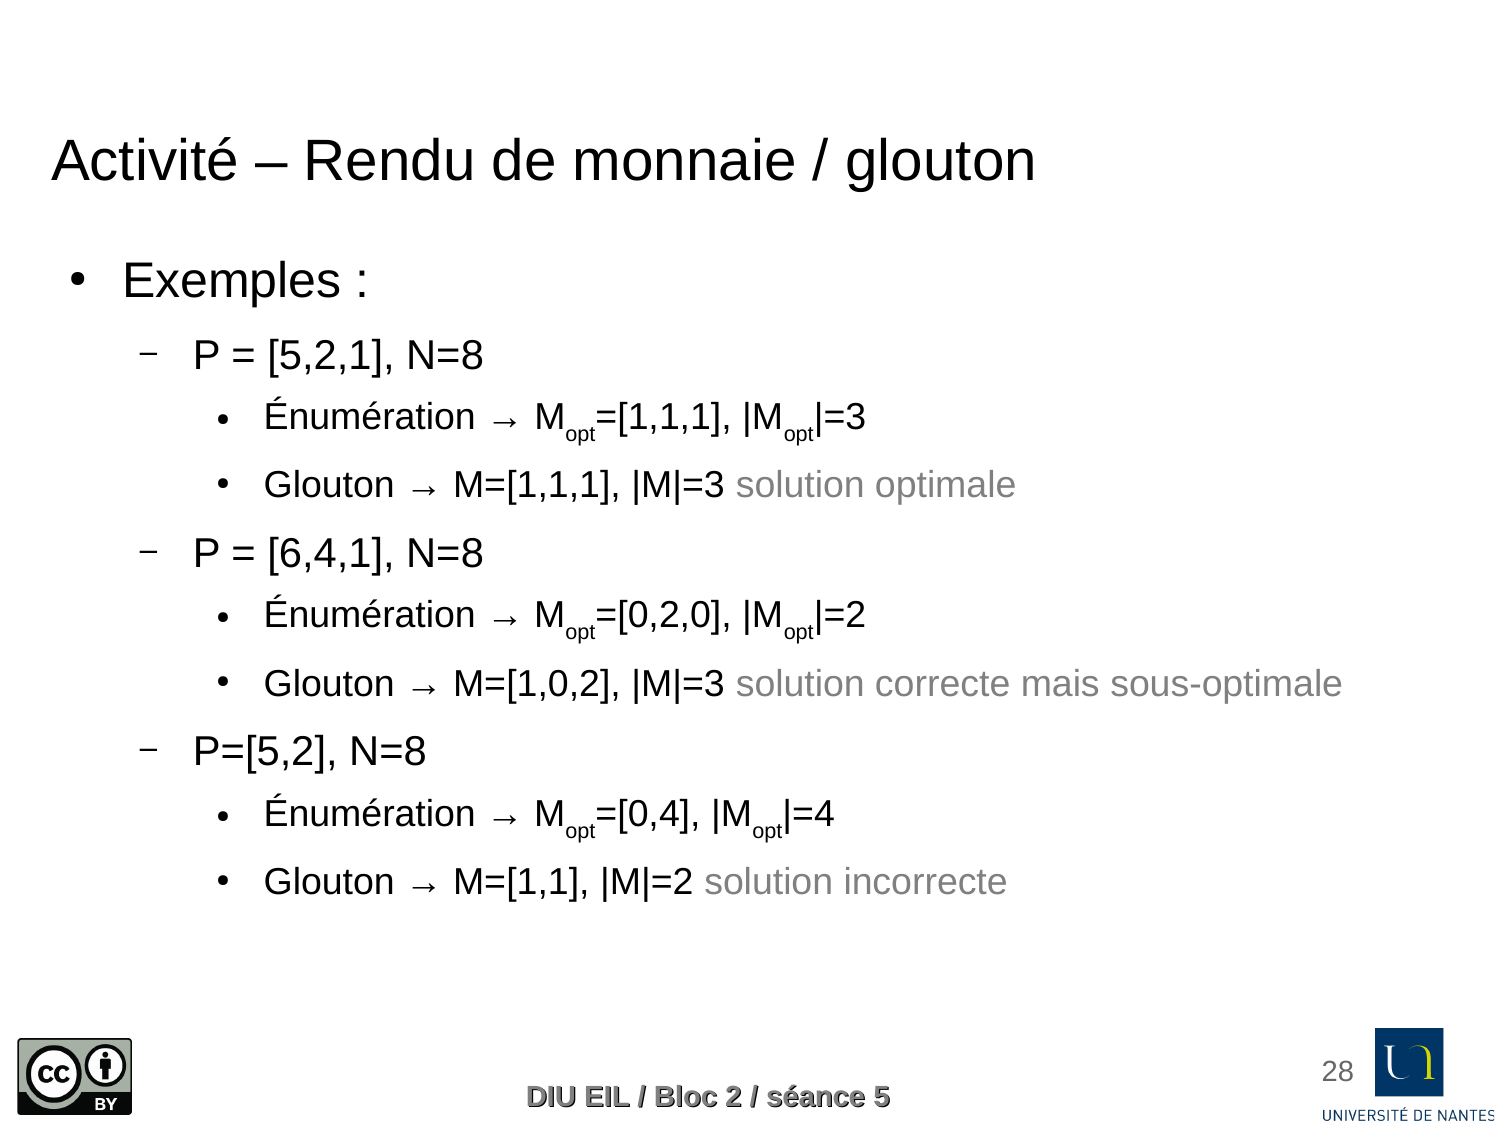

# Activité – Rendu de monnaie / glouton
Exemples :
P = [5,2,1], N=8
Énumération → Mopt=[1,1,1], |Mopt|=3
Glouton → M=[1,1,1], |M|=3 solution optimale
P = [6,4,1], N=8
Énumération → Mopt=[0,2,0], |Mopt|=2
Glouton → M=[1,0,2], |M|=3 solution correcte mais sous-optimale
P=[5,2], N=8
Énumération → Mopt=[0,4], |Mopt|=4
Glouton → M=[1,1], |M|=2 solution incorrecte
28